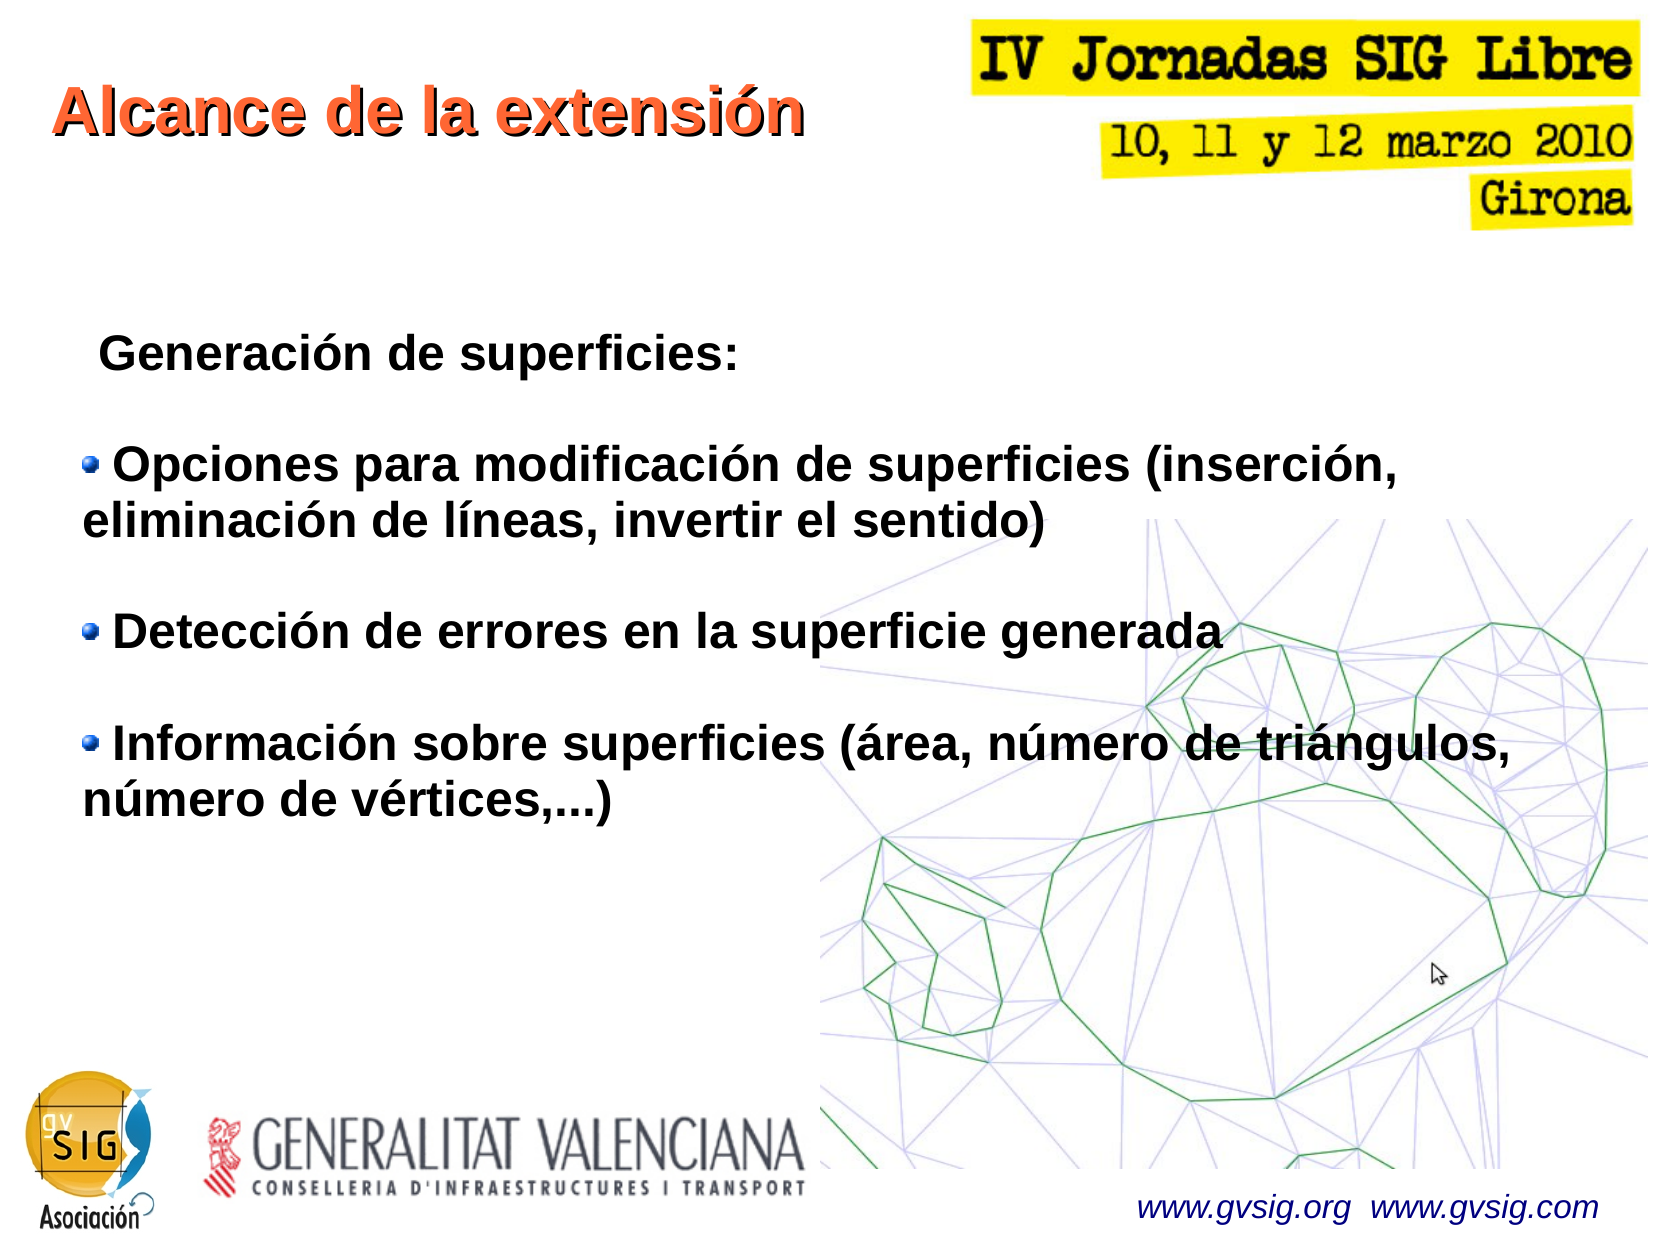

Alcance de la extensión
# Generación de superficies:
 Opciones para modificación de superficies (inserción, eliminación de líneas, invertir el sentido)
 Detección de errores en la superficie generada
 Información sobre superficies (área, número de triángulos, número de vértices,...)